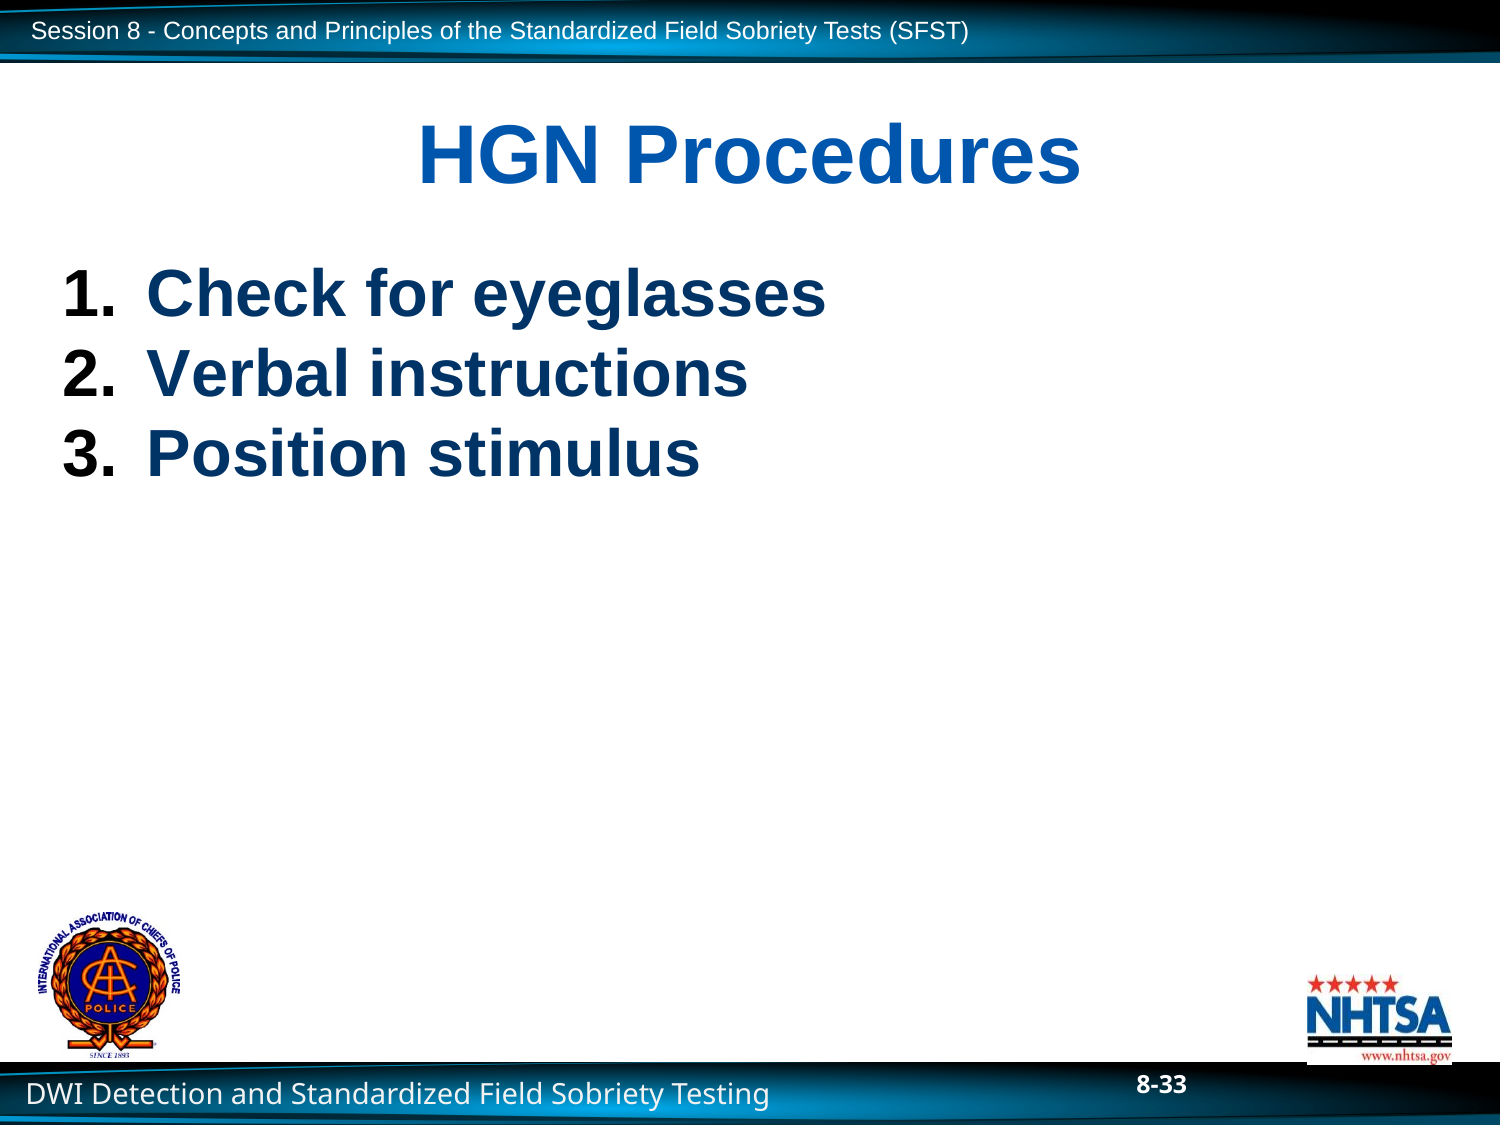

HGN Procedures
# Check for eyeglasses
Verbal instructions
Position stimulus
8-33